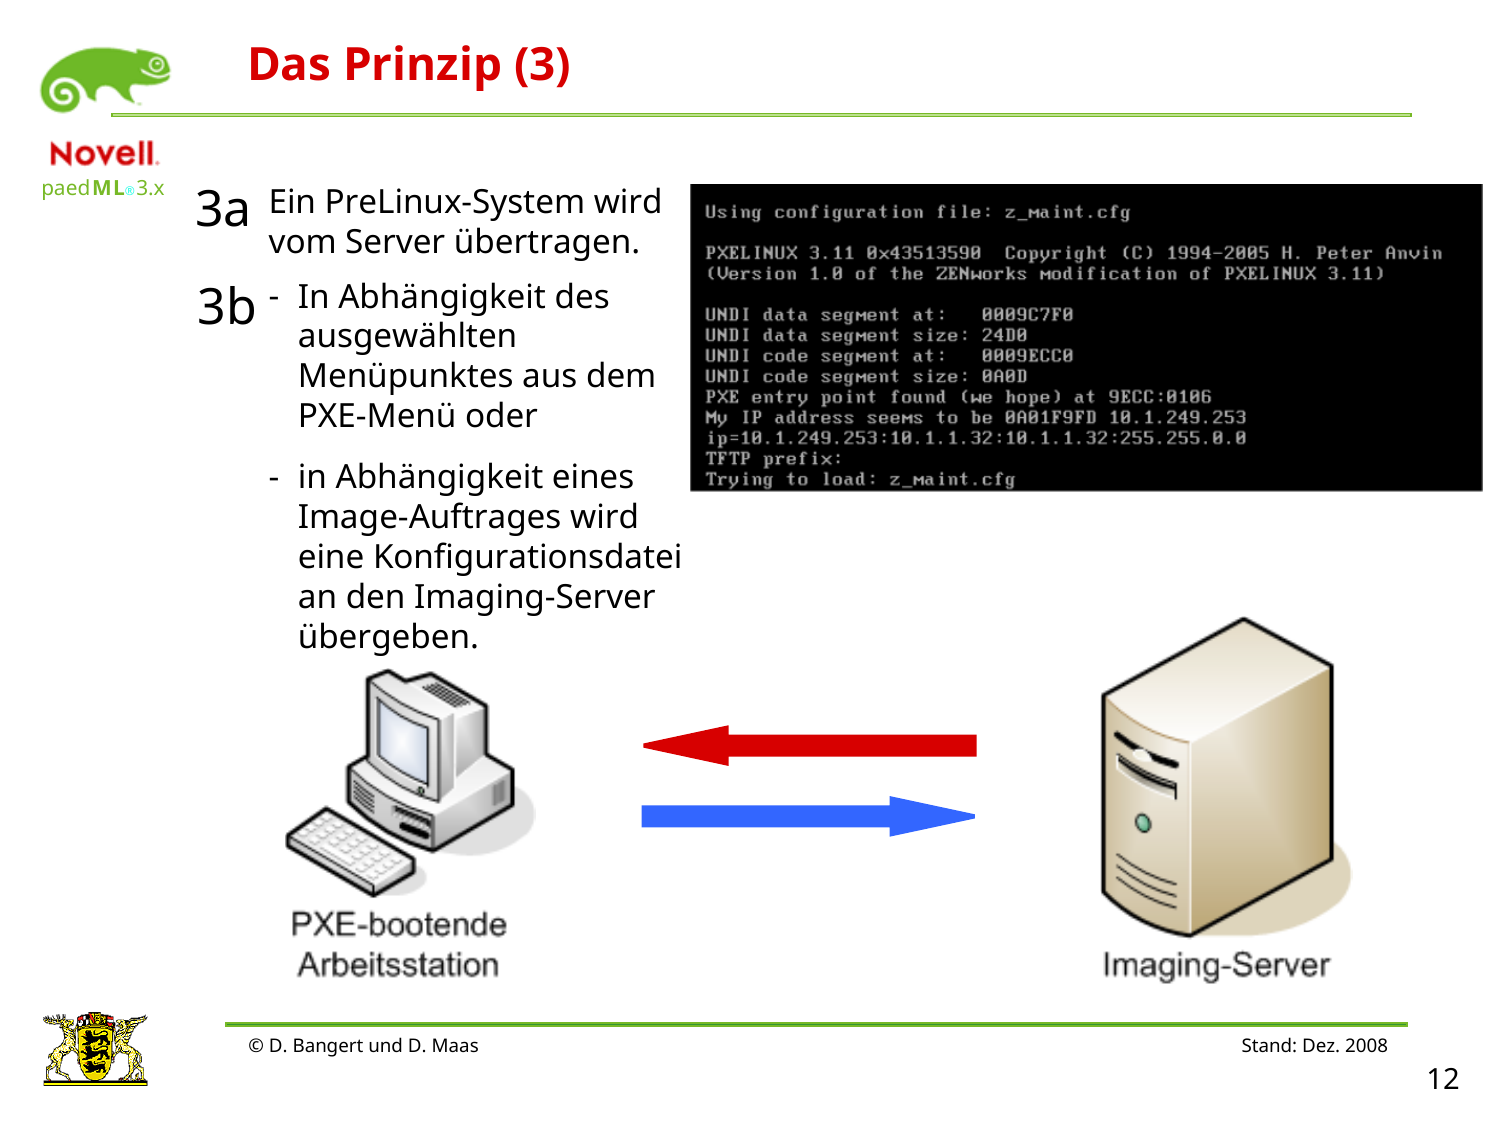

# Das Prinzip (3)‏
3a
Ein PreLinux-System wird vom Server übertragen.
3b
In Abhängigkeit des ausgewählten Menüpunktes aus dem PXE-Menü oder
in Abhängigkeit eines Image-Auftrages wird eine Konfigurationsdatei an den Imaging-Server übergeben.
© D. Bangert und D. Maas
Dez. 2008
12